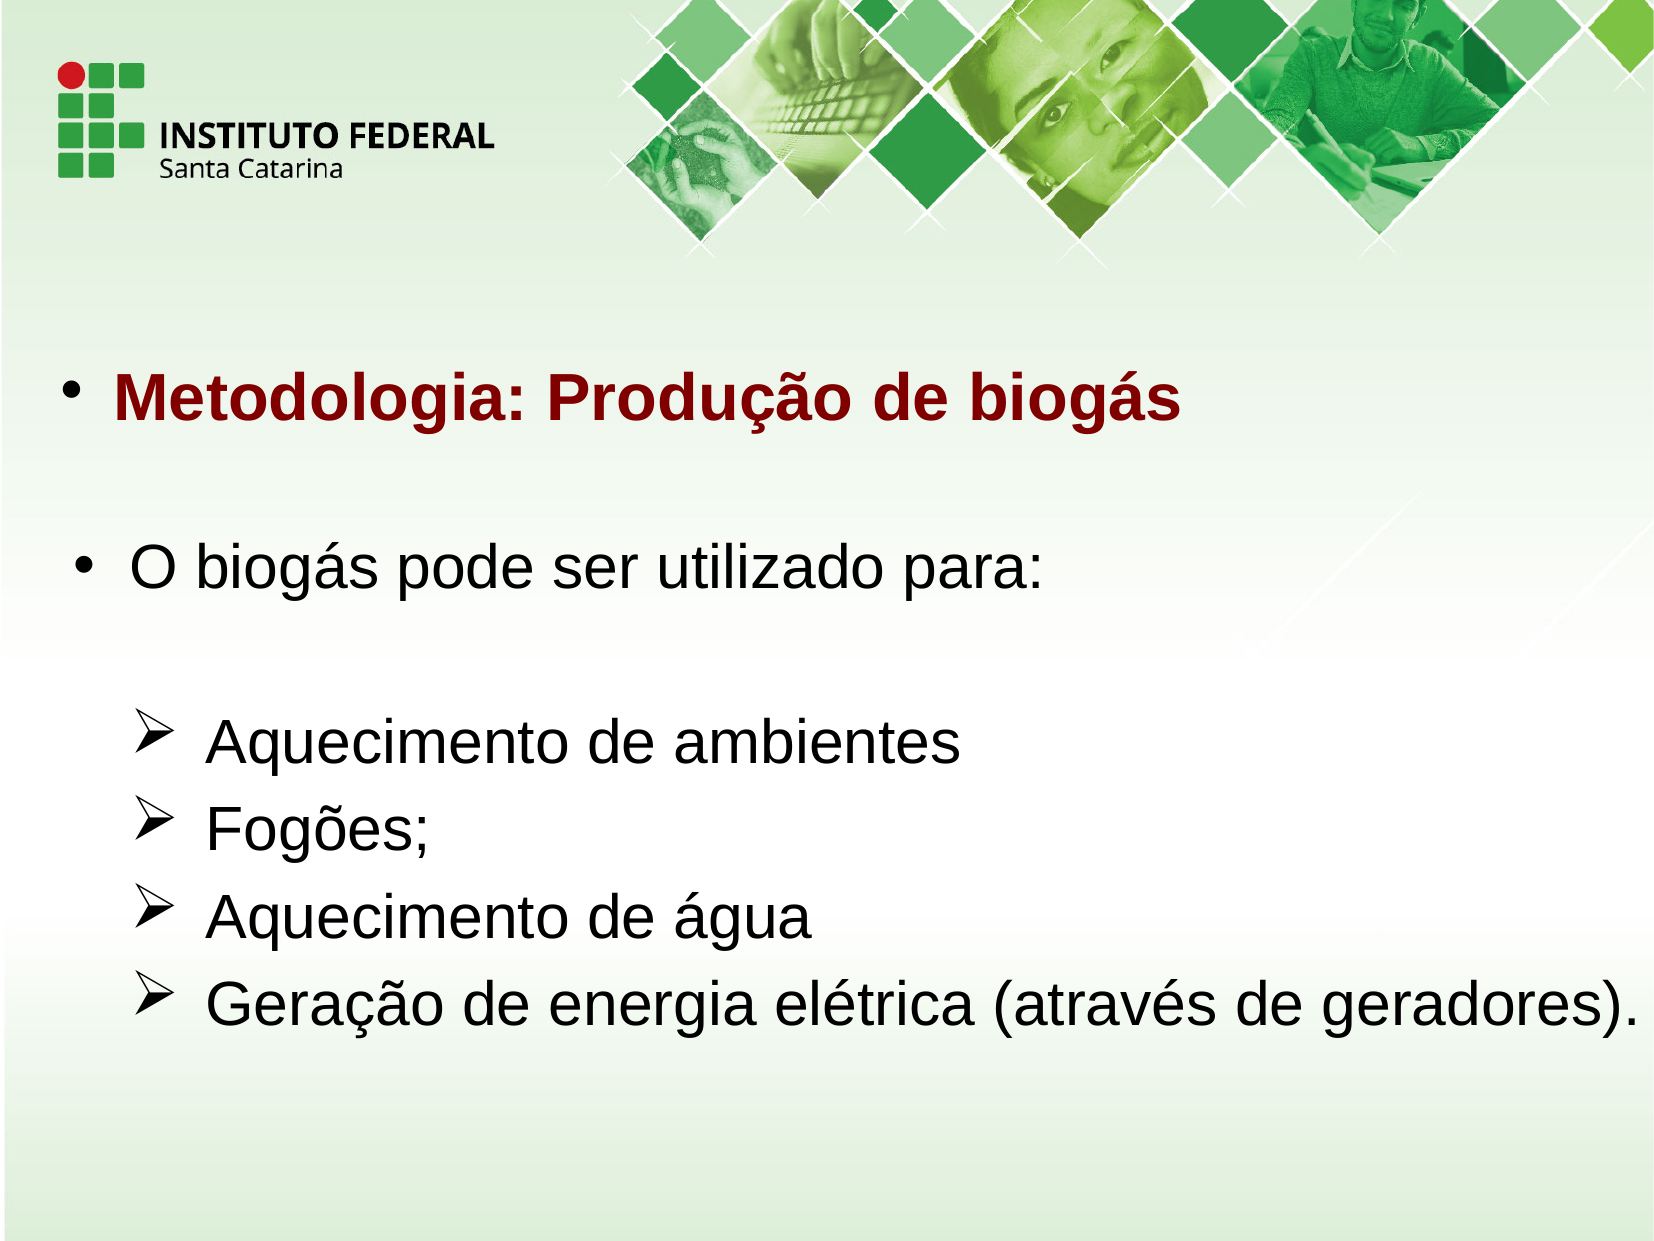

Metodologia: Produção de biogás
O biogás pode ser utilizado para:
Aquecimento de ambientes
Fogões;
Aquecimento de água
Geração de energia elétrica (através de geradores).